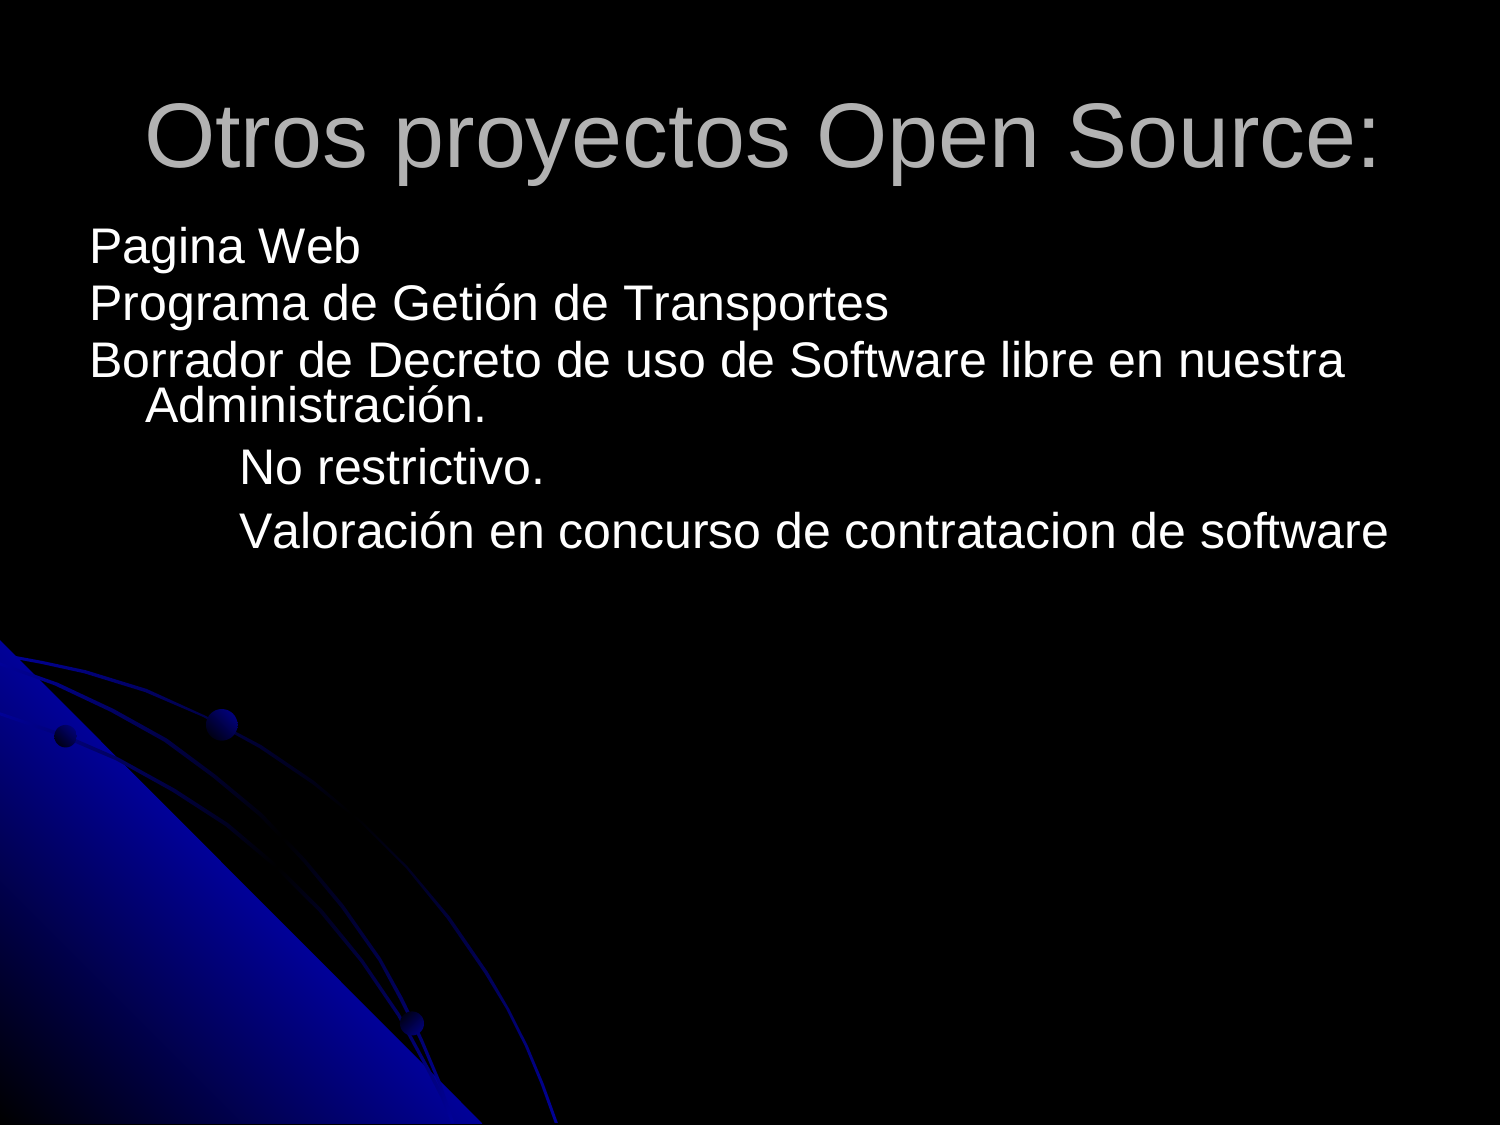

# Otros proyectos Open Source:
Pagina Web
Programa de Getión de Transportes
Borrador de Decreto de uso de Software libre en nuestra Administración.
No restrictivo.
Valoración en concurso de contratacion de software